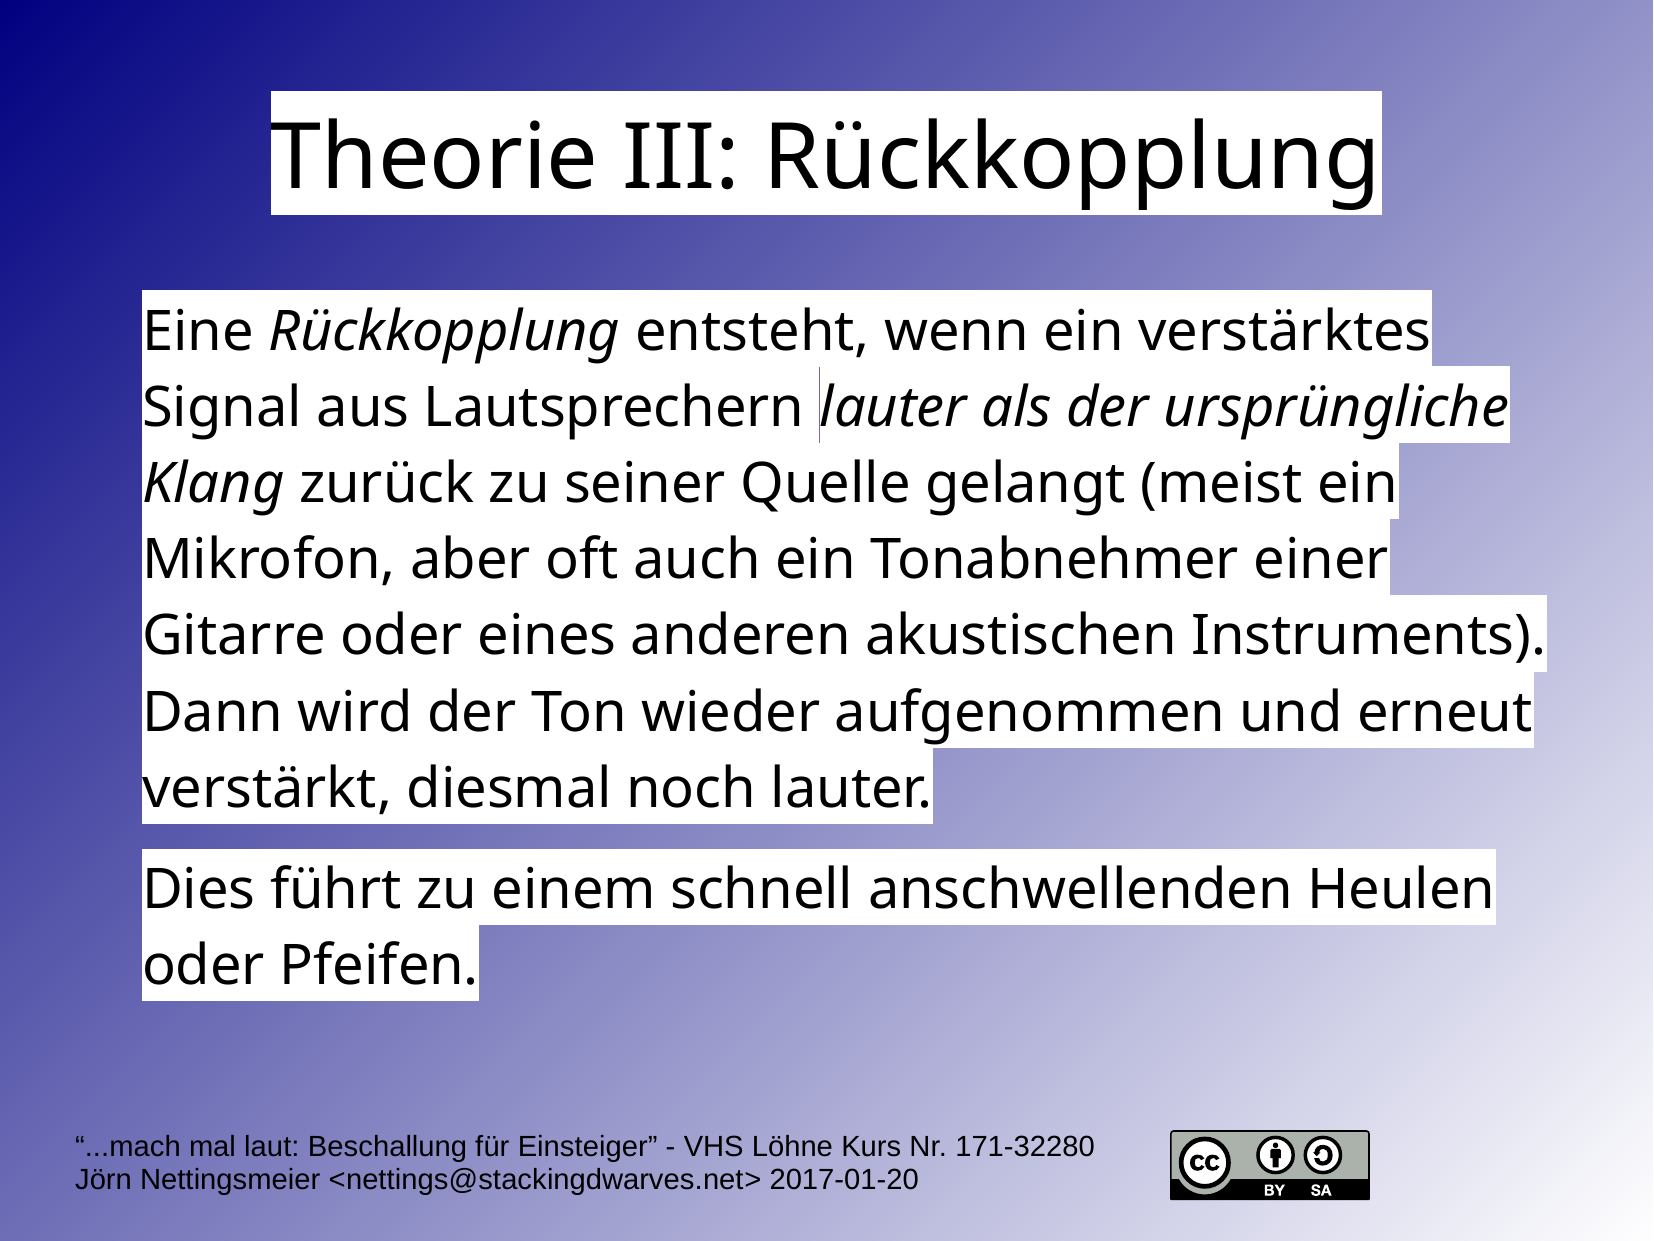

# Theorie III: Rückkopplung
Eine Rückkopplung entsteht, wenn ein verstärktes Signal aus Lautsprechern lauter als der ursprüngliche Klang zurück zu seiner Quelle gelangt (meist ein Mikrofon, aber oft auch ein Tonabnehmer einer Gitarre oder eines anderen akustischen Instruments). Dann wird der Ton wieder aufgenommen und erneut verstärkt, diesmal noch lauter.
Dies führt zu einem schnell anschwellenden Heulen oder Pfeifen.